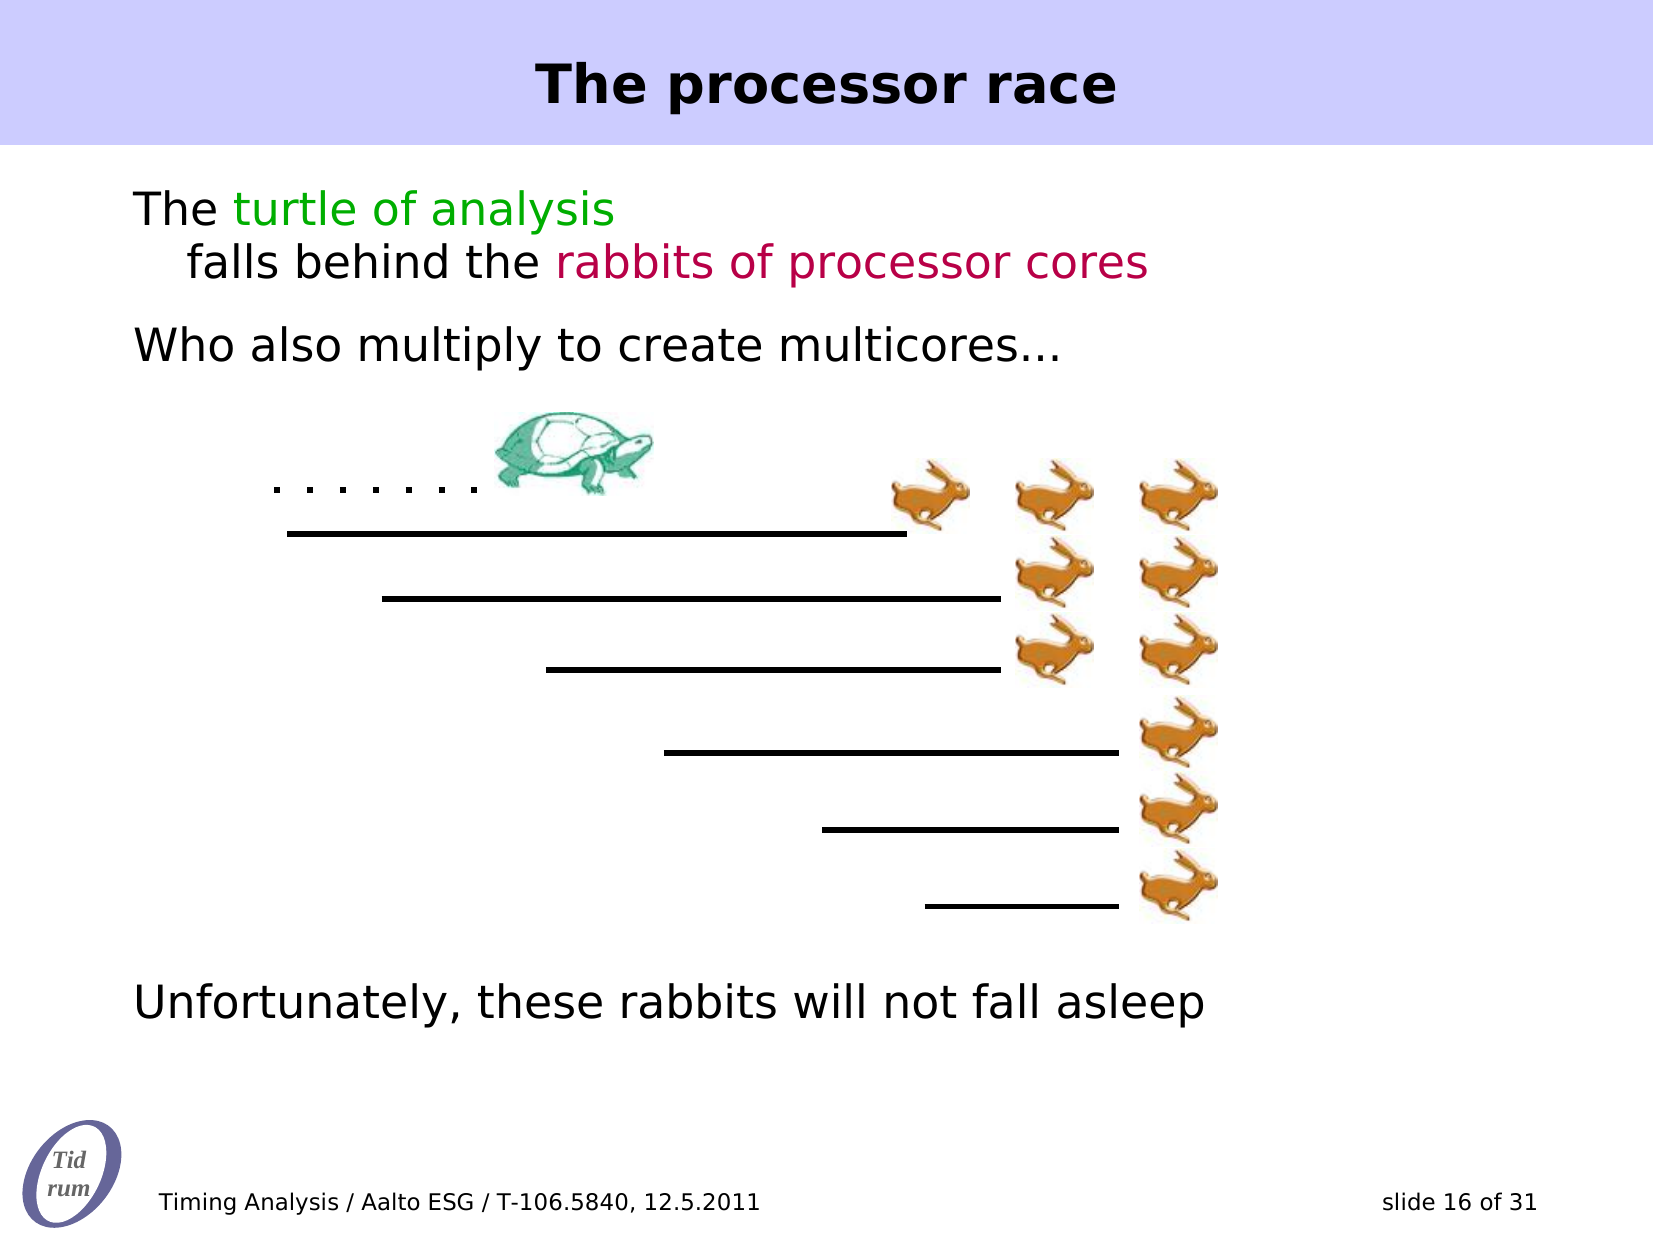

# The processor race
The turtle of analysis
falls behind the rabbits of processor cores
Who also multiply to create multicores...
Unfortunately, these rabbits will not fall asleep